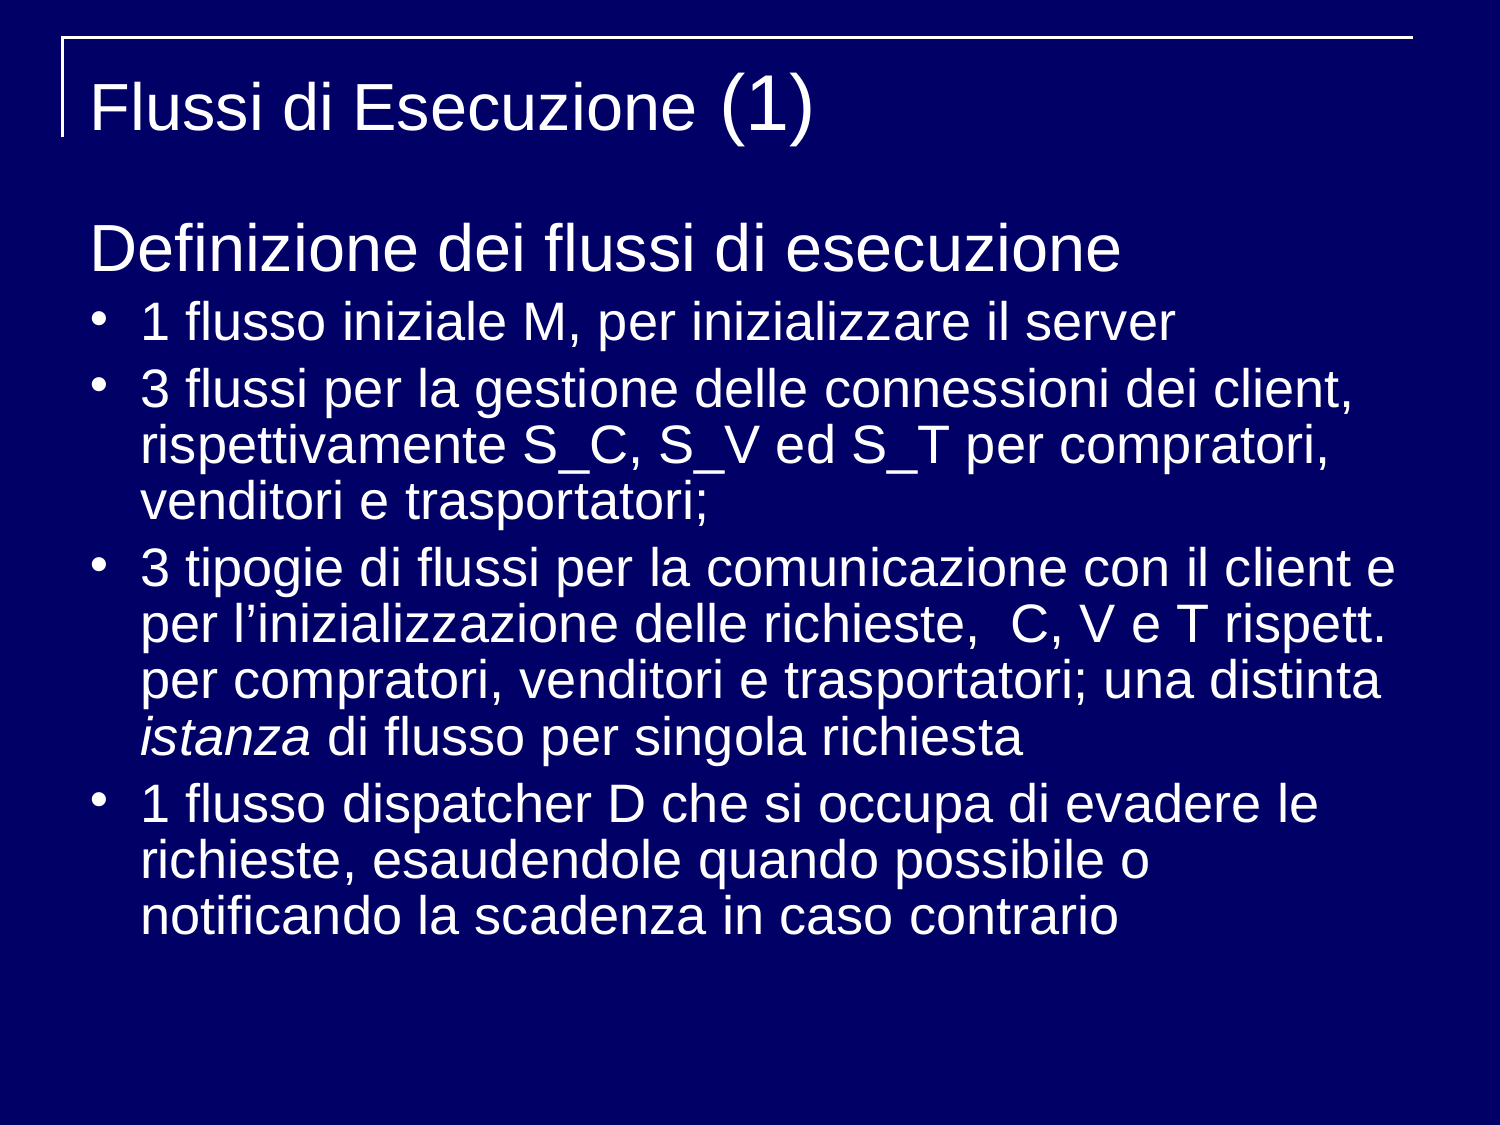

# Flussi di Esecuzione (1)‏
Definizione dei flussi di esecuzione
1 flusso iniziale M, per inizializzare il server
3 flussi per la gestione delle connessioni dei client, rispettivamente S_C, S_V ed S_T per compratori, venditori e trasportatori;
3 tipogie di flussi per la comunicazione con il client e per l’inizializzazione delle richieste, C, V e T rispett. per compratori, venditori e trasportatori; una distinta istanza di flusso per singola richiesta
1 flusso dispatcher D che si occupa di evadere le richieste, esaudendole quando possibile o notificando la scadenza in caso contrario